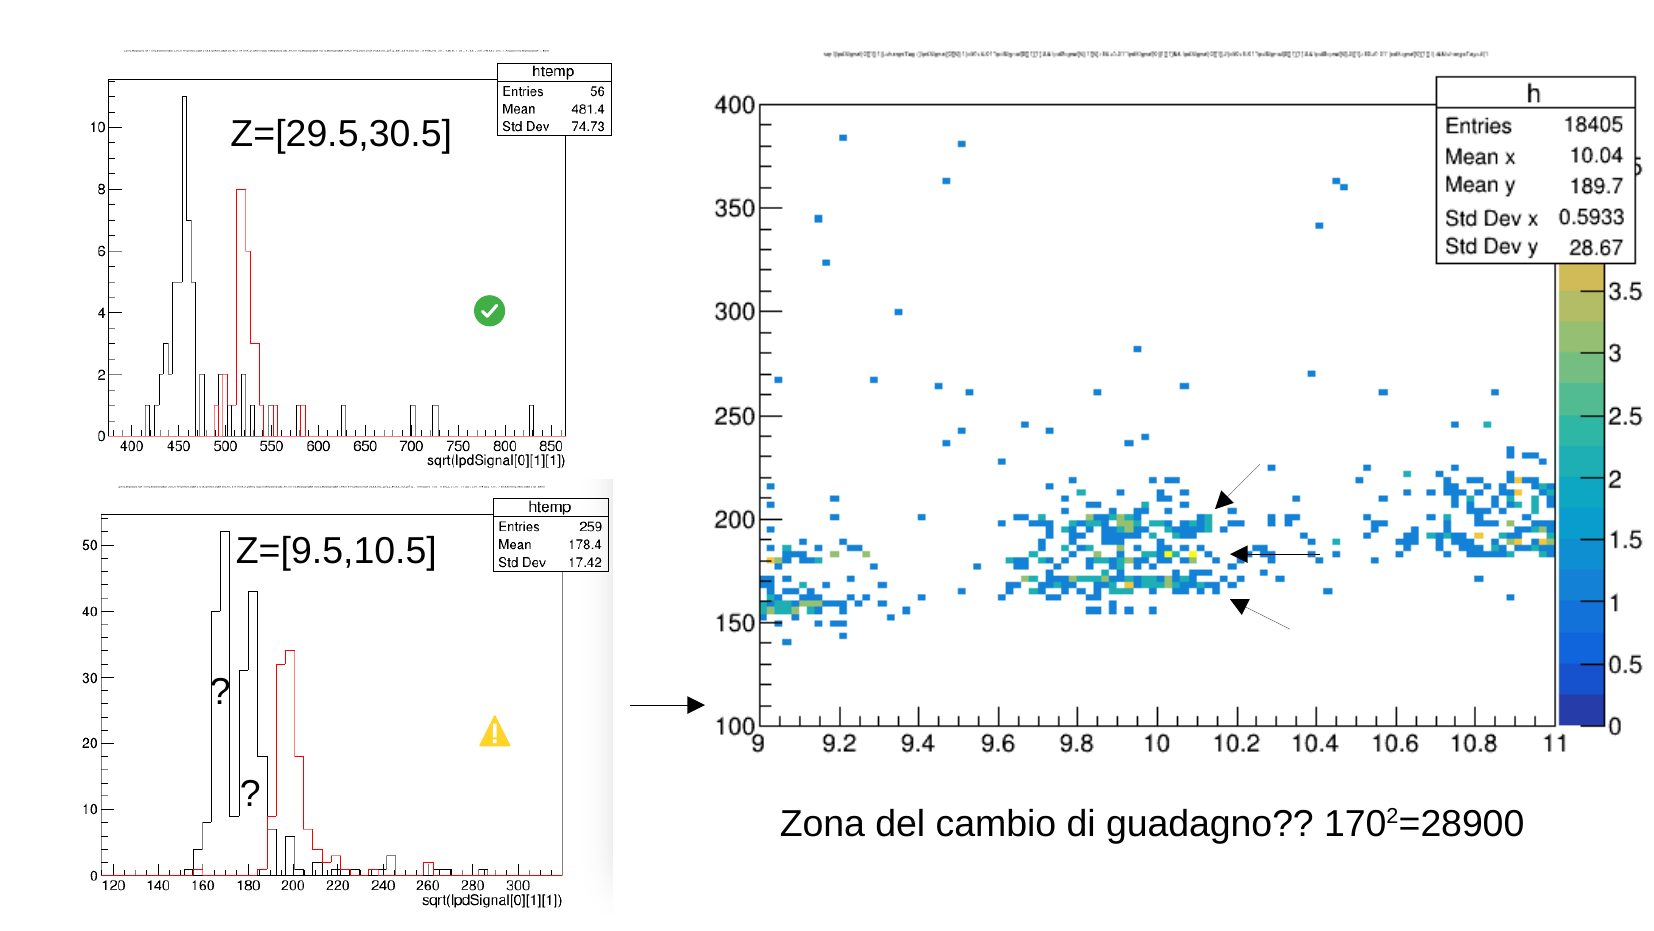

Z=[29.5,30.5]
Z=[9.5,10.5]
?
?
Zona del cambio di guadagno?? 1702=28900